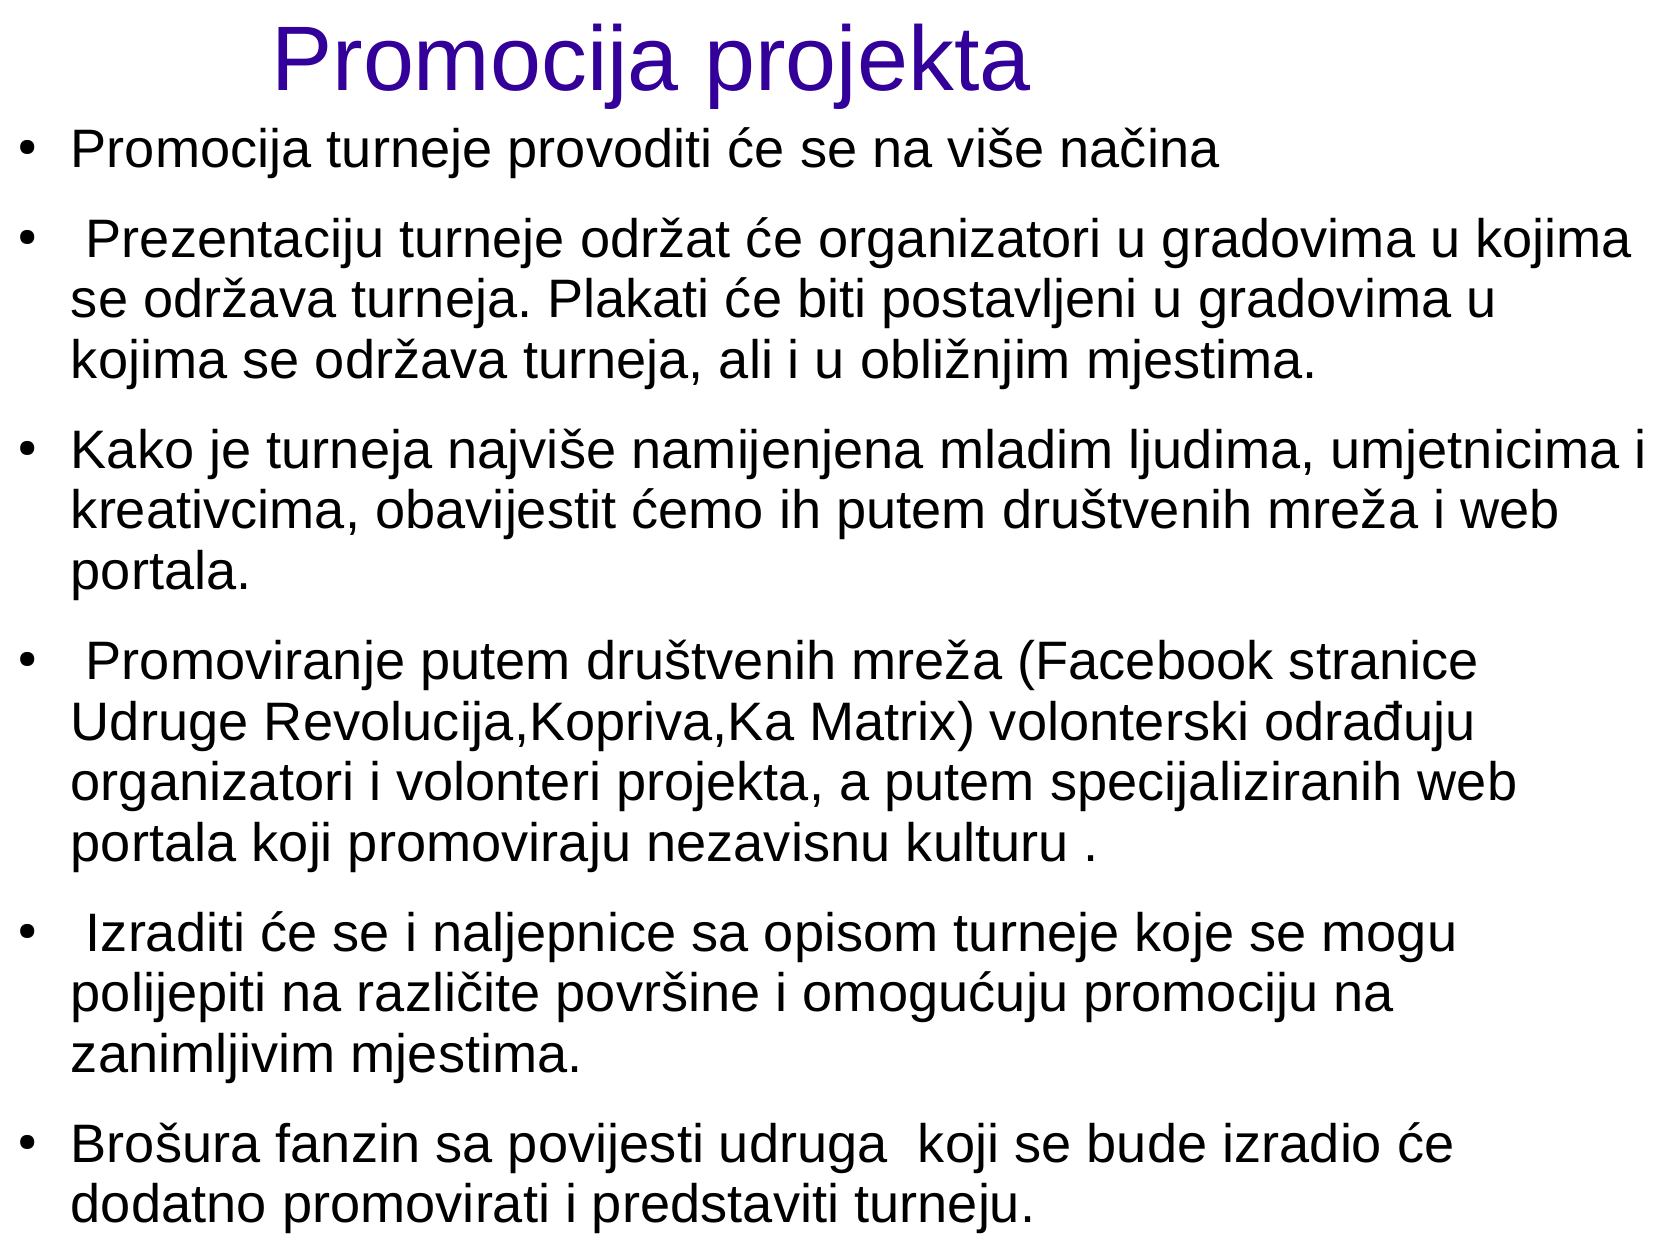

# Promocija projekta
Promocija turneje provoditi će se na više načina
 Prezentaciju turneje održat će organizatori u gradovima u kojima se održava turneja. Plakati će biti postavljeni u gradovima u kojima se održava turneja, ali i u obližnjim mjestima.
Kako je turneja najviše namijenjena mladim ljudima, umjetnicima i kreativcima, obavijestit ćemo ih putem društvenih mreža i web portala.
 Promoviranje putem društvenih mreža (Facebook stranice Udruge Revolucija,Kopriva,Ka Matrix) volonterski odrađuju organizatori i volonteri projekta, a putem specijaliziranih web portala koji promoviraju nezavisnu kulturu .
 Izraditi će se i naljepnice sa opisom turneje koje se mogu polijepiti na različite površine i omogućuju promociju na zanimljivim mjestima.
Brošura fanzin sa povijesti udruga koji se bude izradio će dodatno promovirati i predstaviti turneju.